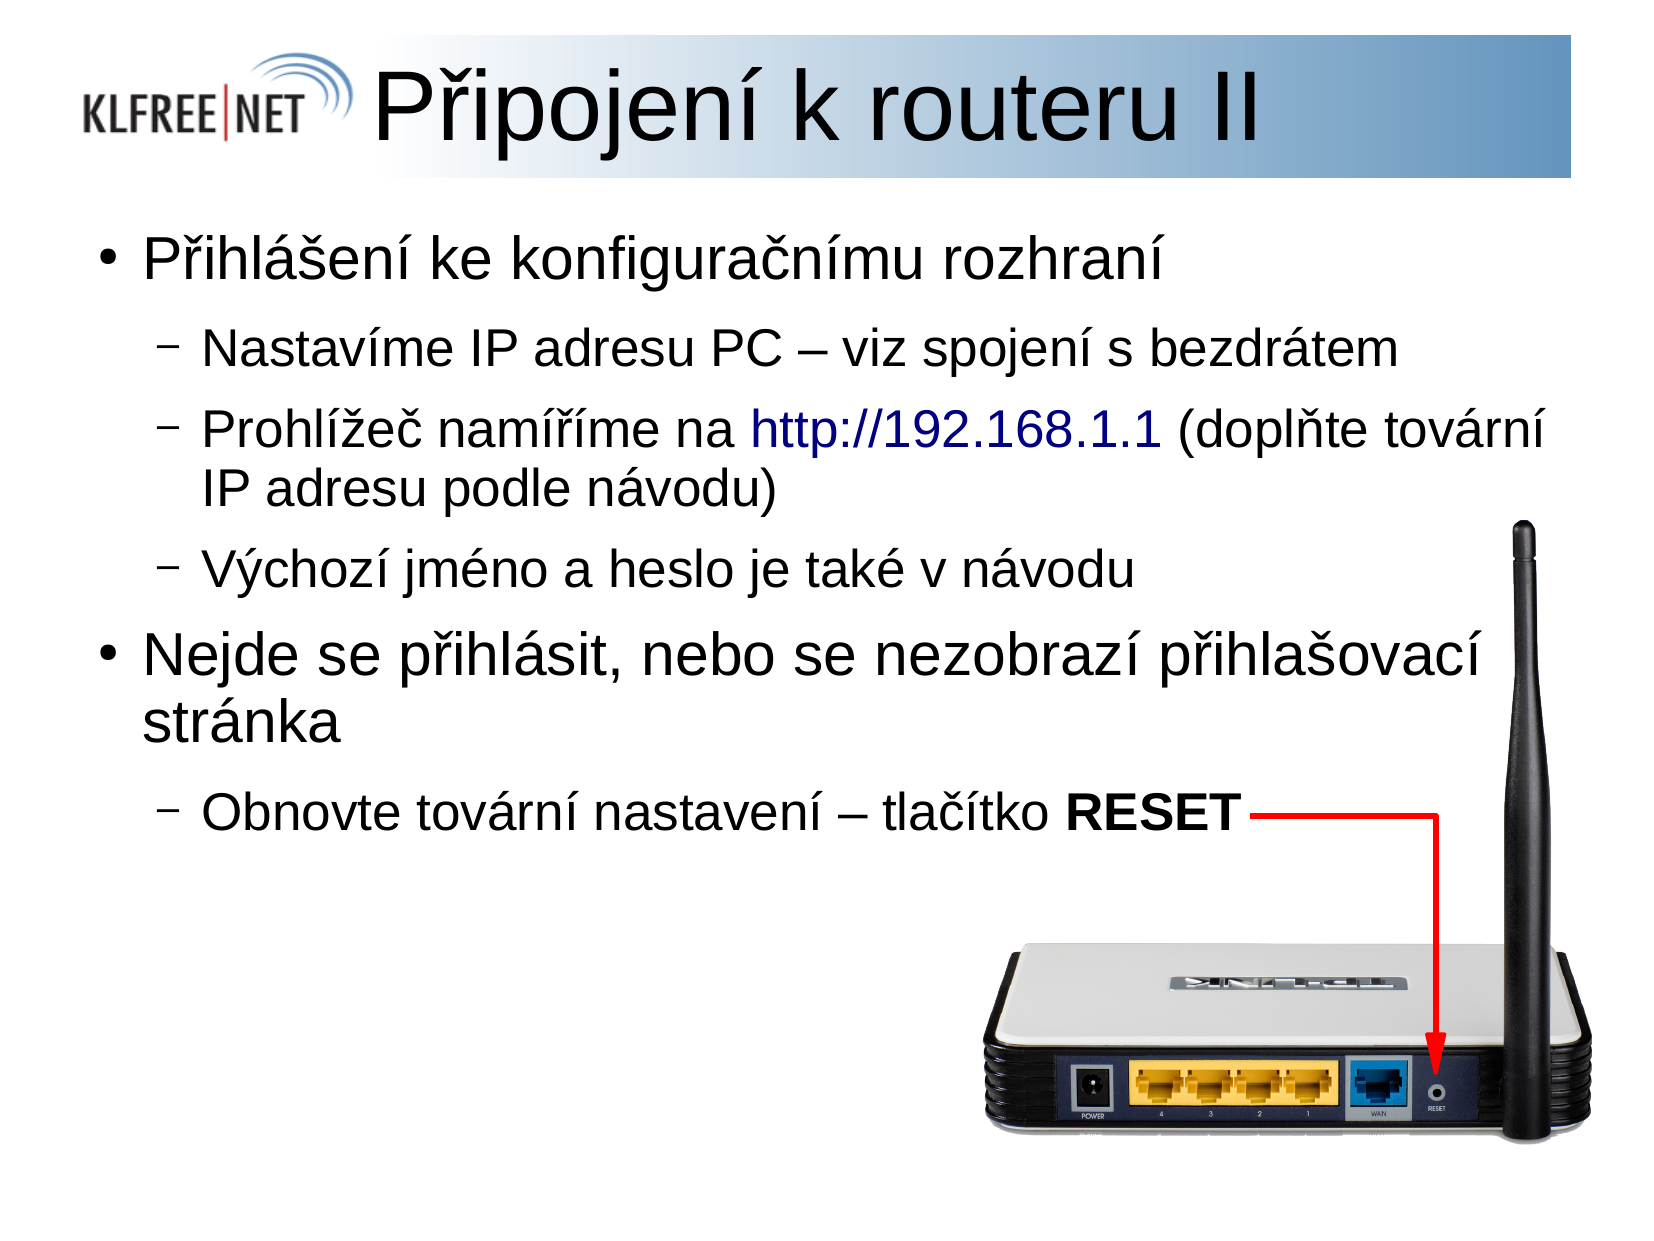

# Připojení k routeru II
Přihlášení ke konfiguračnímu rozhraní
Nastavíme IP adresu PC – viz spojení s bezdrátem
Prohlížeč namíříme na http://192.168.1.1 (doplňte tovární IP adresu podle návodu)
Výchozí jméno a heslo je také v návodu
Nejde se přihlásit, nebo se nezobrazí přihlašovací stránka
Obnovte tovární nastavení – tlačítko RESET